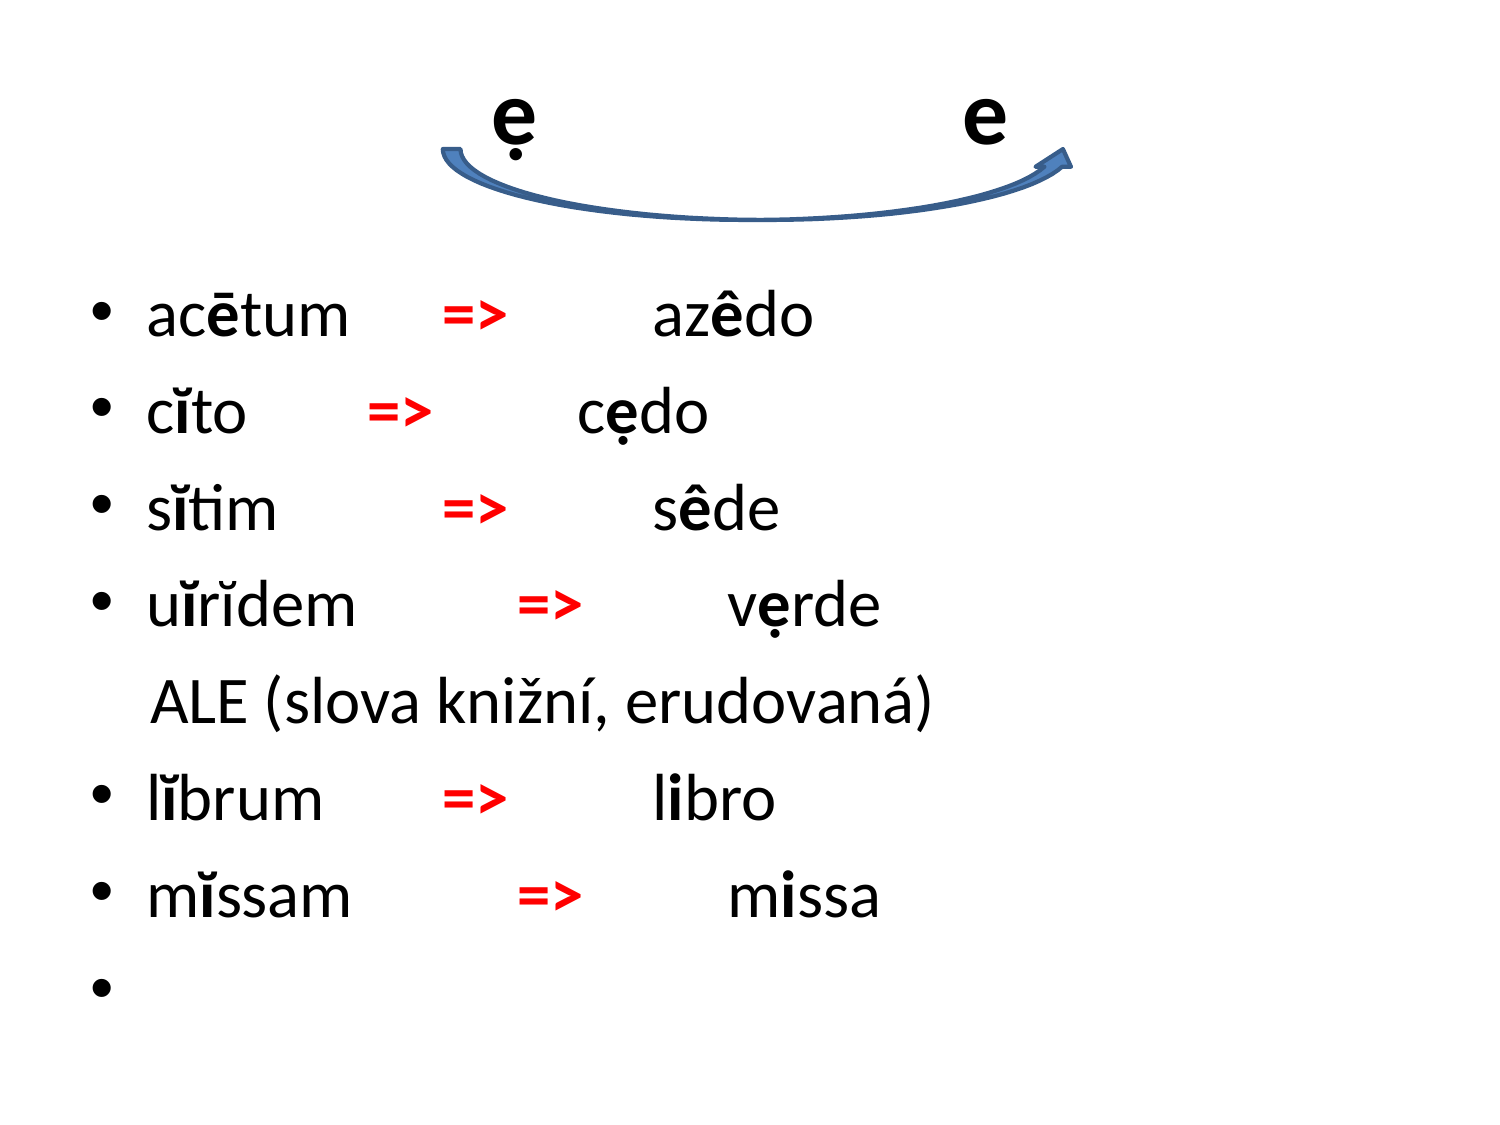

# ẹ 	 	 e
acētum		 => 		azêdo
cĭto		 => 		cẹdo
sĭtim		 => 		sêde
uĭrĭdem		 => 		vẹrde
 ALE (slova knižní, erudovaná)
lĭbrum		 => 		libro
mĭssam		 => 		missa